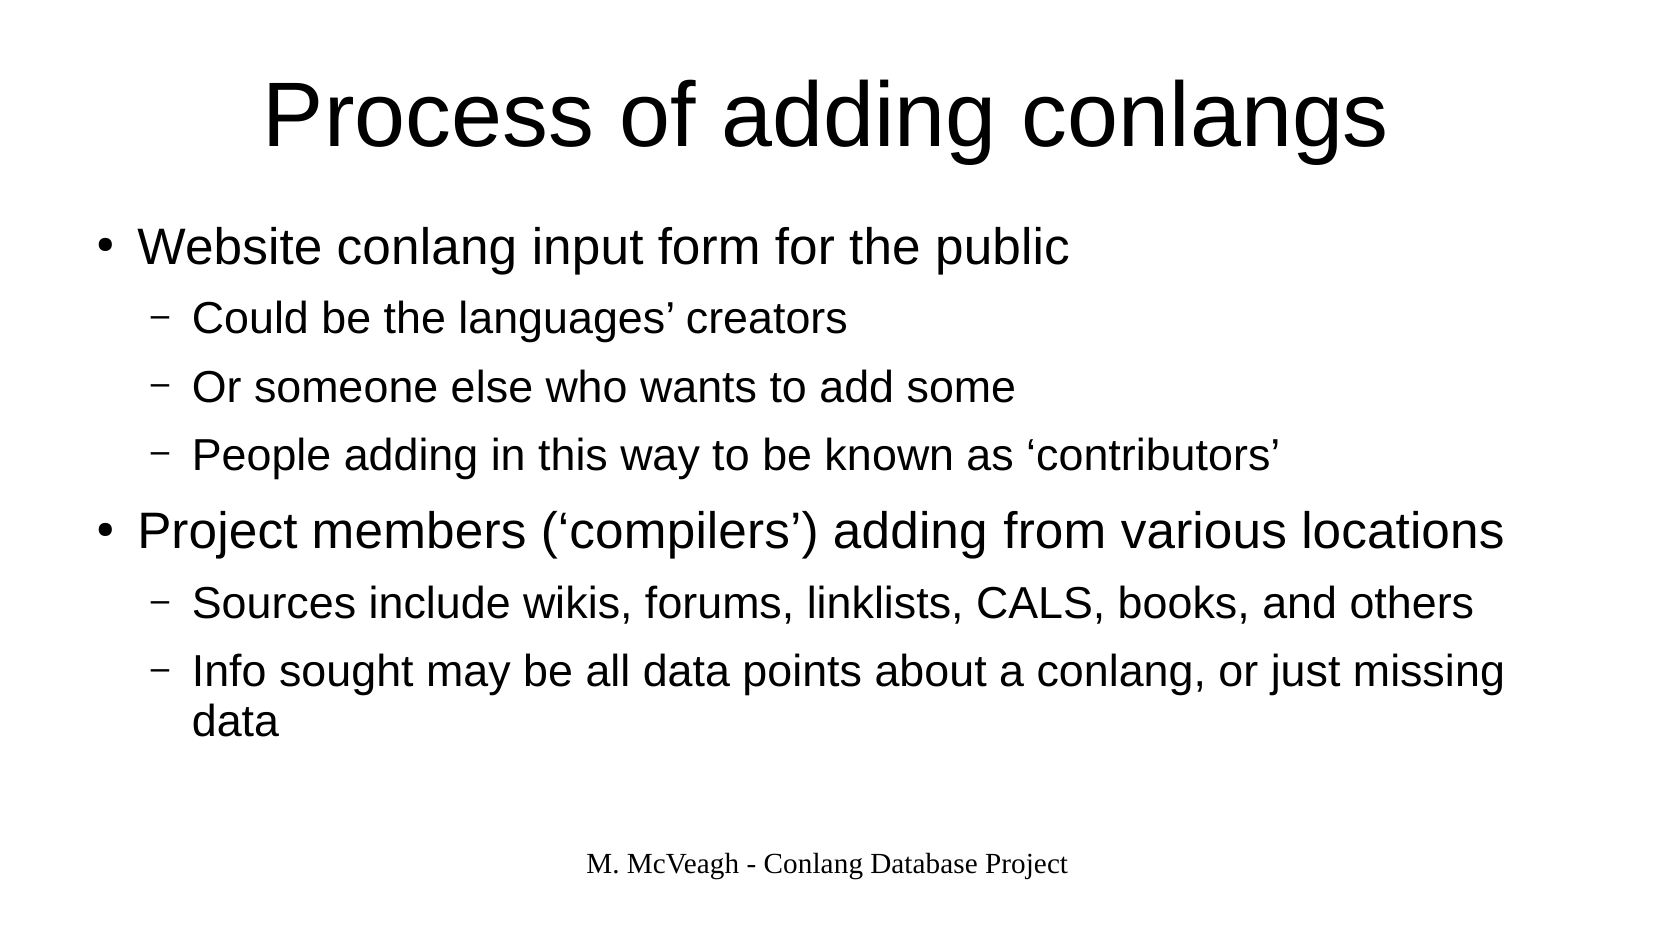

# Process of adding conlangs
Website conlang input form for the public
Could be the languages’ creators
Or someone else who wants to add some
People adding in this way to be known as ‘contributors’
Project members (‘compilers’) adding from various locations
Sources include wikis, forums, linklists, CALS, books, and others
Info sought may be all data points about a conlang, or just missing data
M. McVeagh - Conlang Database Project